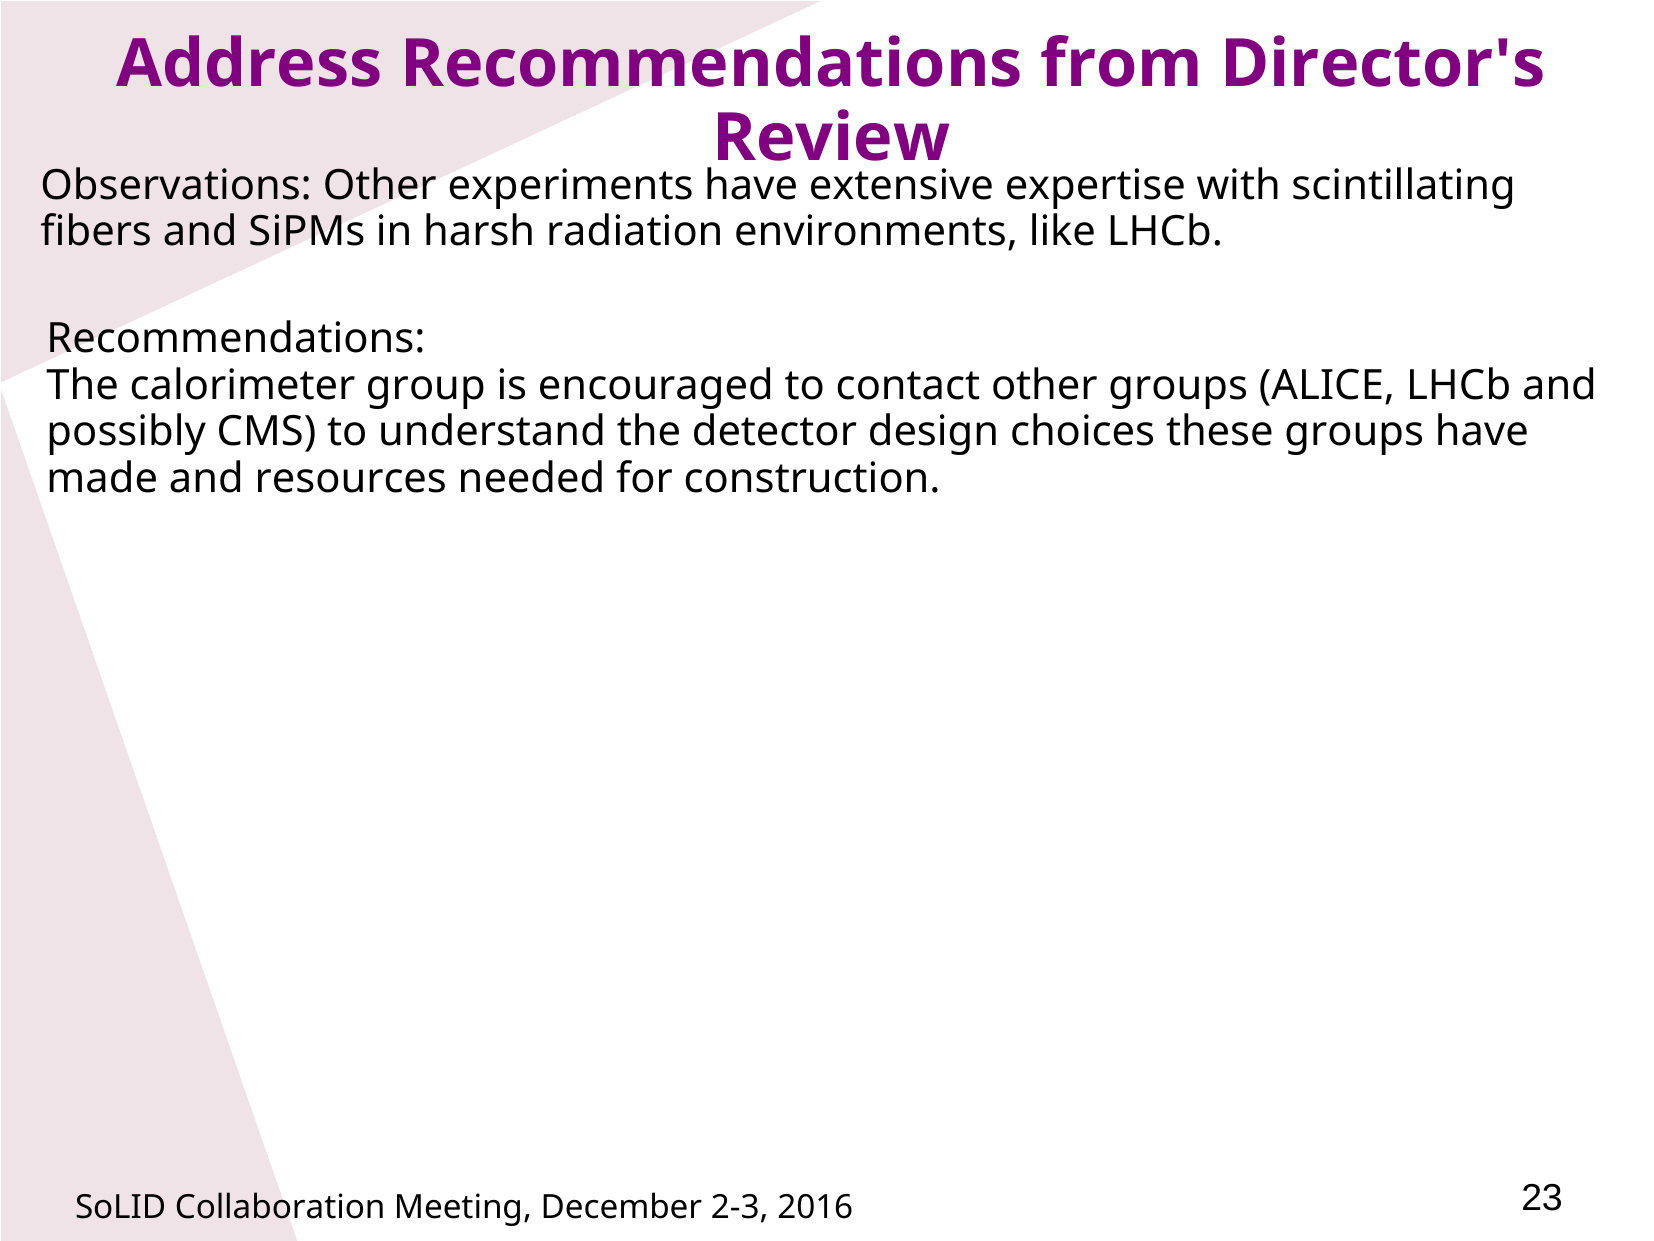

# Address Recommendations from Director's Review
Observations: Other experiments have extensive expertise with scintillating fibers and SiPMs in harsh radiation environments, like LHCb.
Recommendations:
The calorimeter group is encouraged to contact other groups (ALICE, LHCb and possibly CMS) to understand the detector design choices these groups have made and resources needed for construction.
23